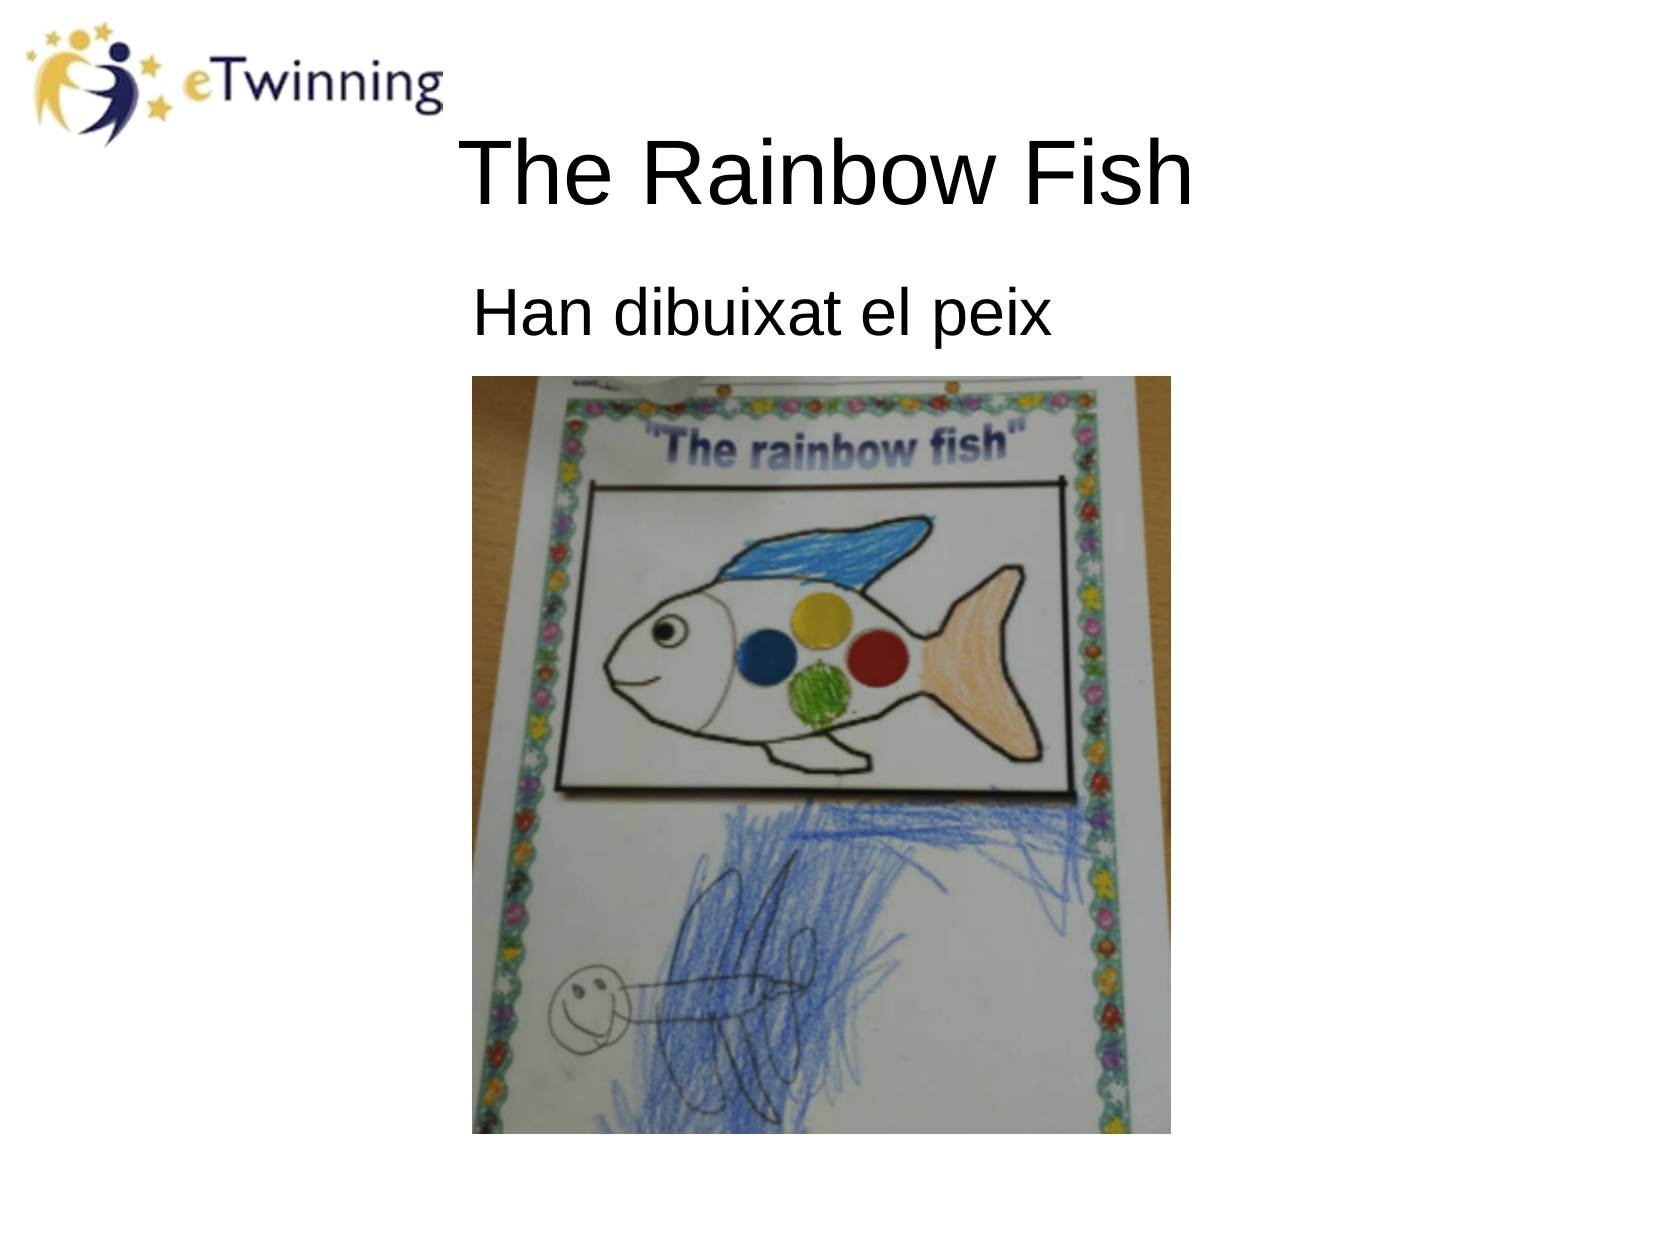

# The Rainbow Fish
Han dibuixat el peix